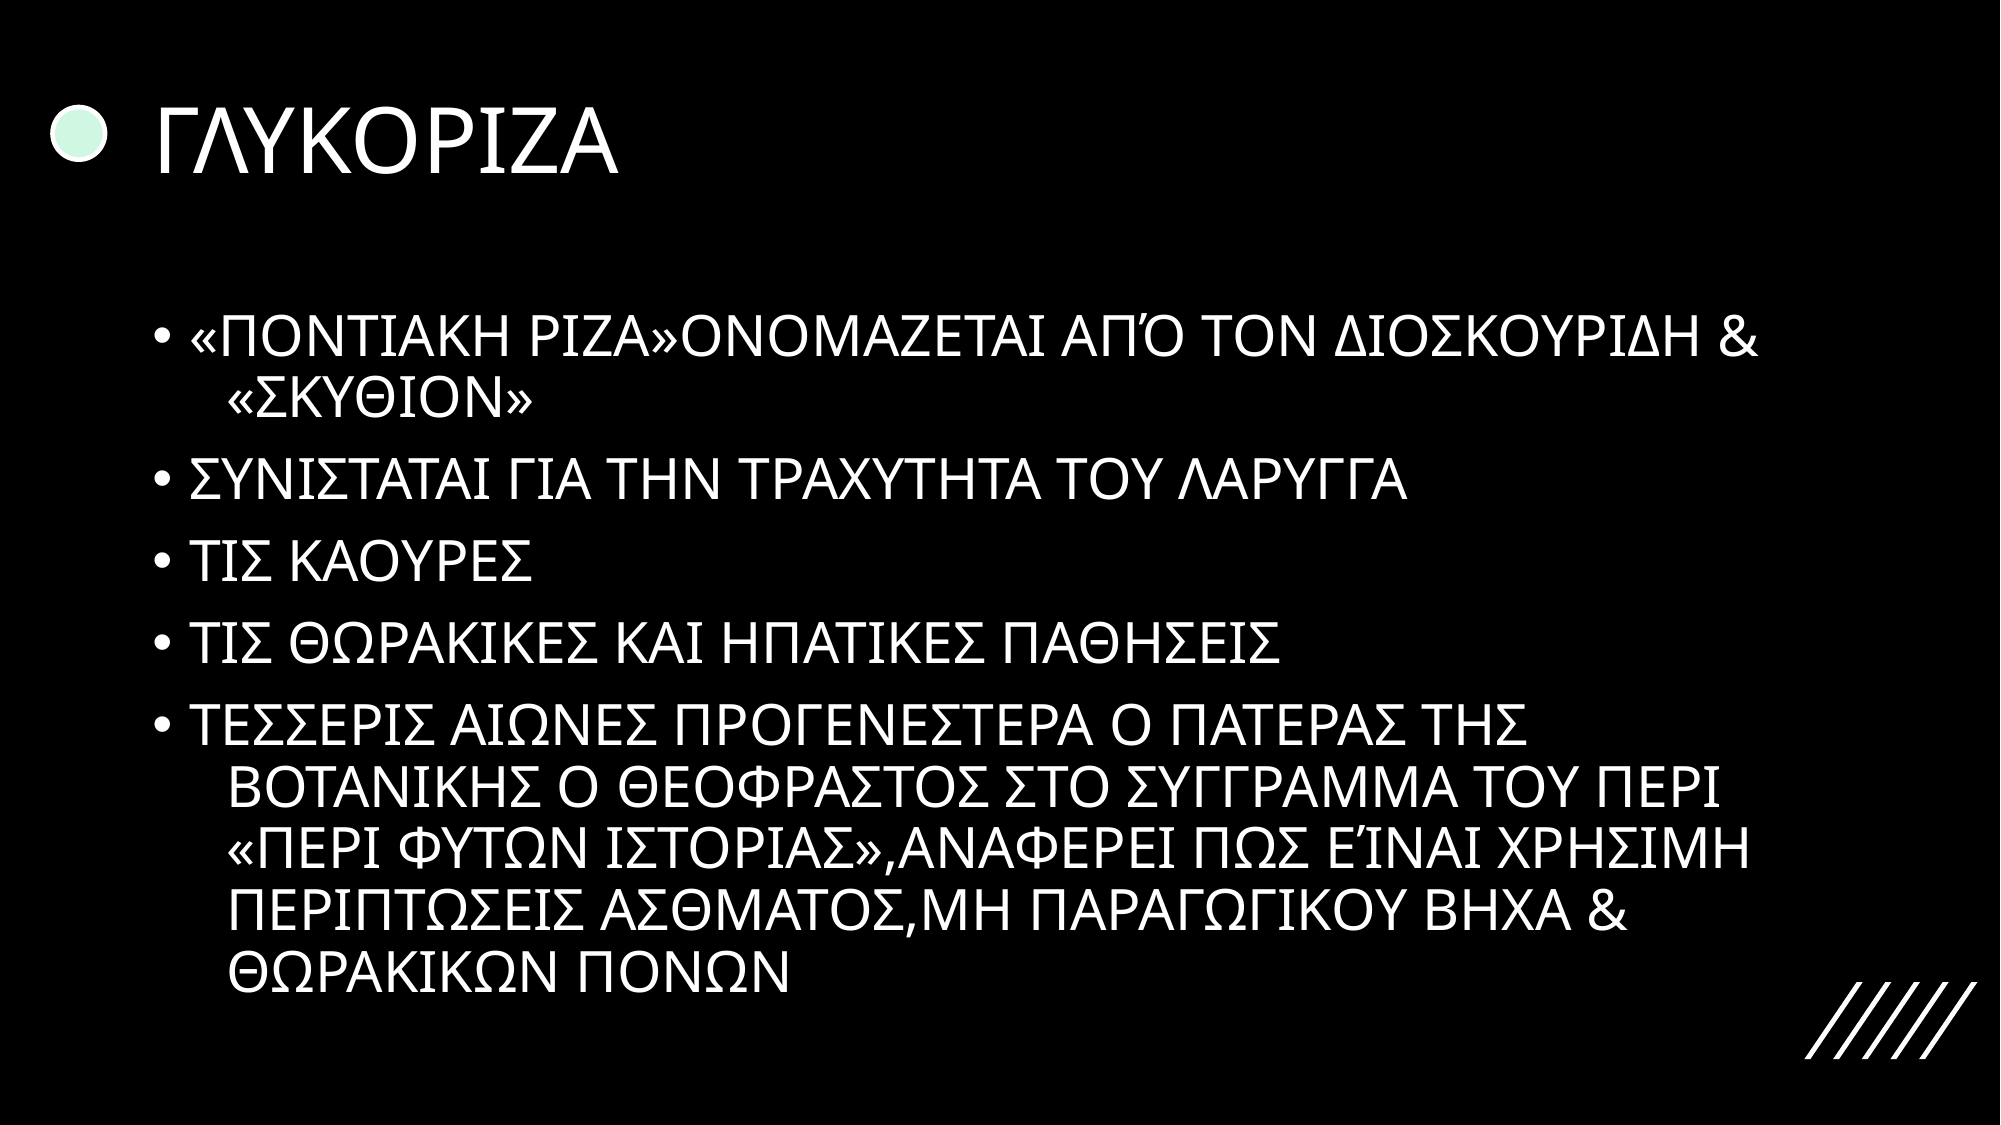

# ΓΛΥΚΟΡΙΖΑ
«ΠΟΝΤΙΑΚΗ ΡΙΖΑ»ΟΝΟΜΑΖΕΤΑΙ ΑΠΌ ΤΟΝ ΔΙΟΣΚΟΥΡΙΔΗ & «ΣΚΥΘΙΟΝ»
ΣΥΝΙΣΤΑΤΑΙ ΓΙΑ ΤΗΝ ΤΡΑΧΥΤΗΤΑ ΤΟΥ ΛΑΡΥΓΓΑ
ΤΙΣ ΚΑΟΥΡΕΣ
ΤΙΣ ΘΩΡΑΚΙΚΕΣ ΚΑΙ ΗΠΑΤΙΚΕΣ ΠΑΘΗΣΕΙΣ
ΤΕΣΣΕΡΙΣ ΑΙΩΝΕΣ ΠΡΟΓΕΝΕΣΤΕΡΑ Ο ΠΑΤΕΡΑΣ ΤΗΣ ΒΟΤΑΝΙΚΗΣ Ο ΘΕΟΦΡΑΣΤΟΣ ΣΤΟ ΣΥΓΓΡΑΜΜΑ ΤΟΥ ΠΕΡΙ «ΠΕΡΙ ΦΥΤΩΝ ΙΣΤΟΡΙΑΣ»,ΑΝΑΦΕΡΕΙ ΠΩΣ ΕΊΝΑΙ ΧΡΗΣΙΜΗ ΠΕΡΙΠΤΩΣΕΙΣ ΑΣΘΜΑΤΟΣ,ΜΗ ΠΑΡΑΓΩΓΙΚΟΥ ΒΗΧΑ & ΘΩΡΑΚΙΚΩΝ ΠΟΝΩΝ